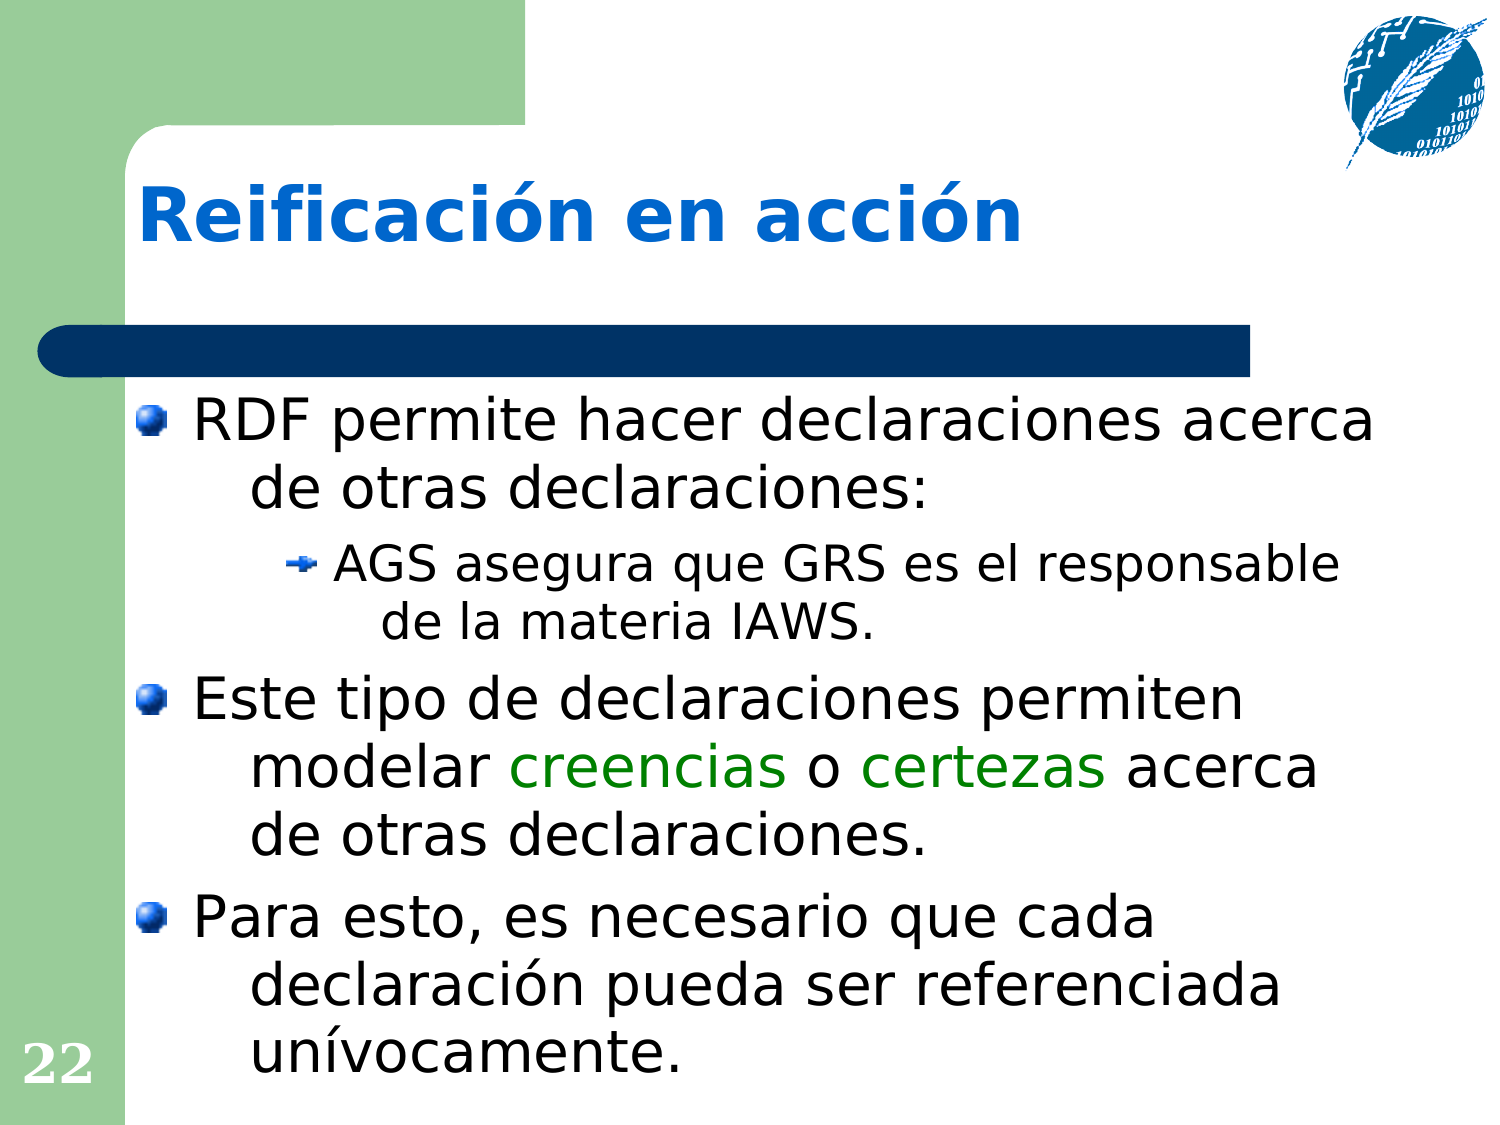

# Reificación en acción
RDF permite hacer declaraciones acerca de otras declaraciones:
AGS asegura que GRS es el responsable de la materia IAWS.
Este tipo de declaraciones permiten modelar creencias o certezas acerca de otras declaraciones.
Para esto, es necesario que cada declaración pueda ser referenciada unívocamente.
22